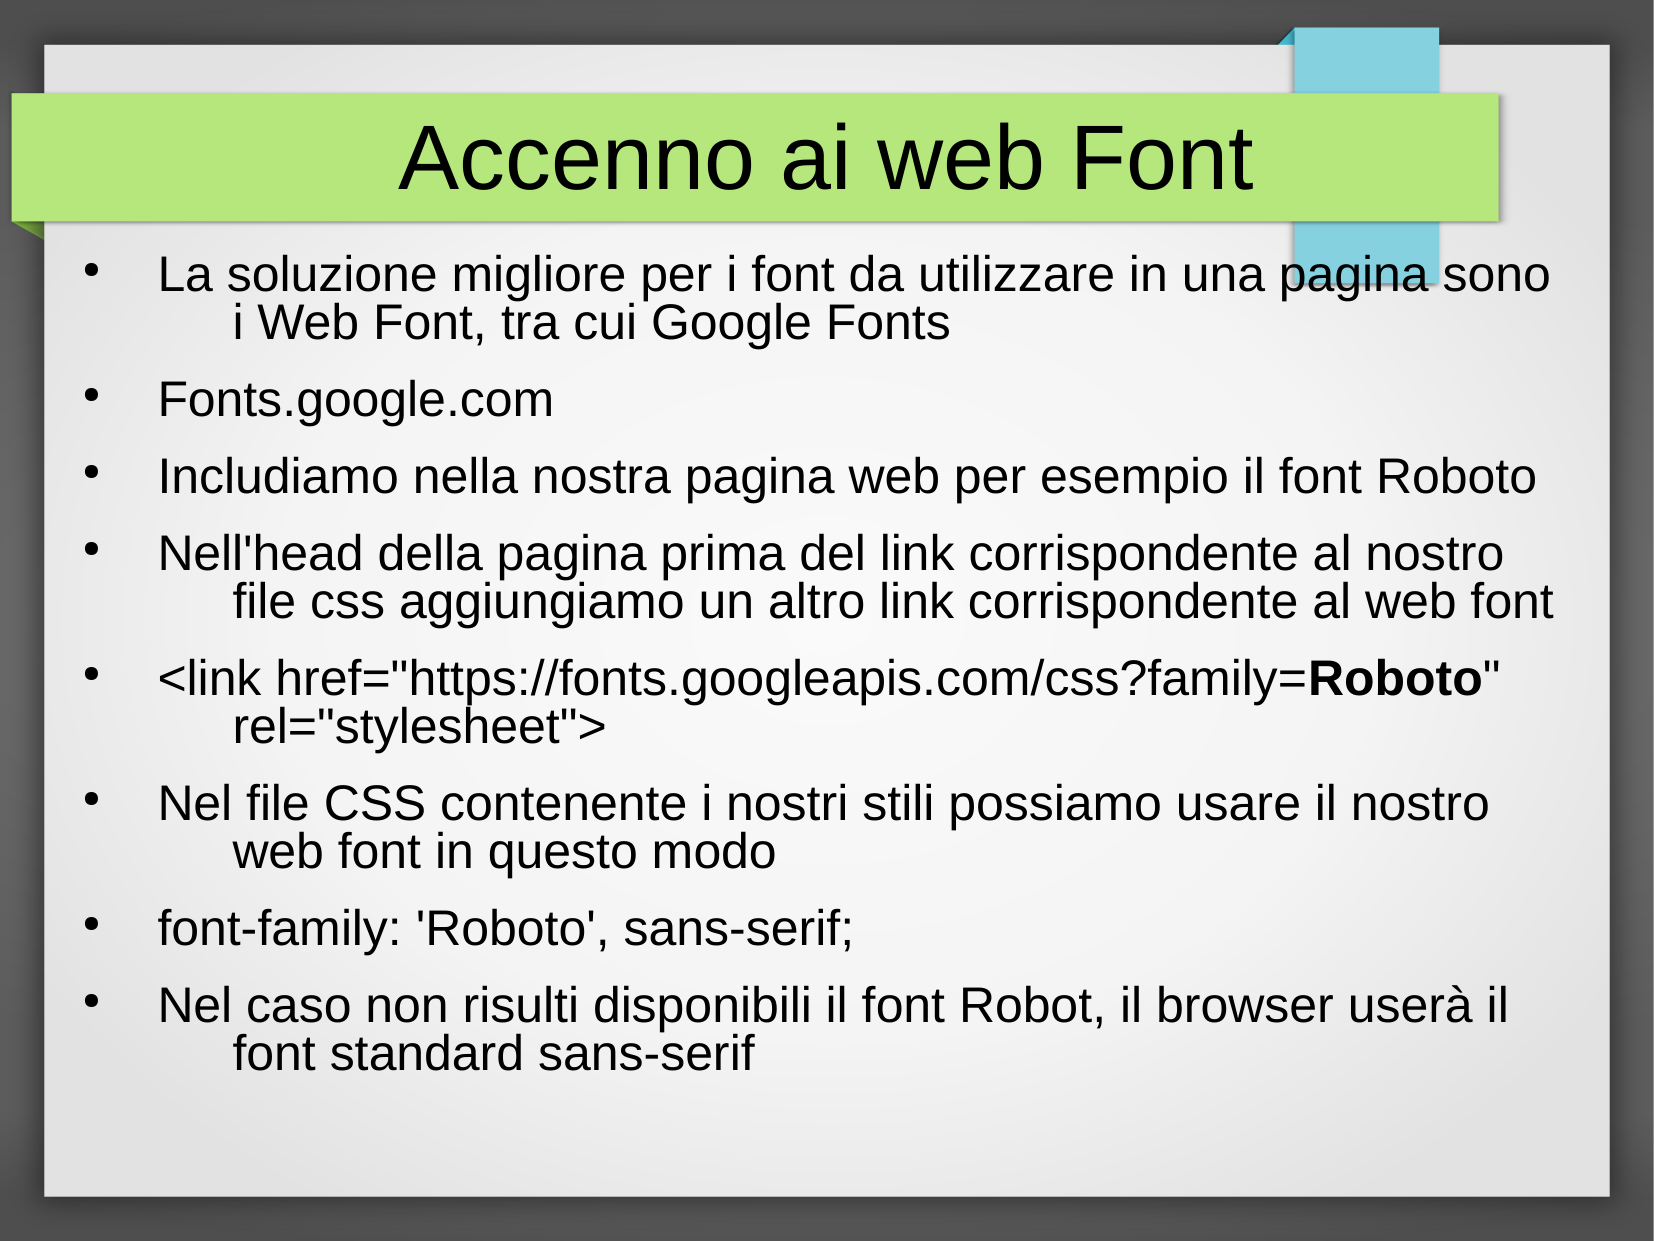

# Accenno ai web Font
La soluzione migliore per i font da utilizzare in una pagina sono i Web Font, tra cui Google Fonts
Fonts.google.com
Includiamo nella nostra pagina web per esempio il font Roboto
Nell'head della pagina prima del link corrispondente al nostro file css aggiungiamo un altro link corrispondente al web font
<link href="https://fonts.googleapis.com/css?family=Roboto" rel="stylesheet">
Nel file CSS contenente i nostri stili possiamo usare il nostro web font in questo modo
font-family: 'Roboto', sans-serif;
Nel caso non risulti disponibili il font Robot, il browser userà il font standard sans-serif